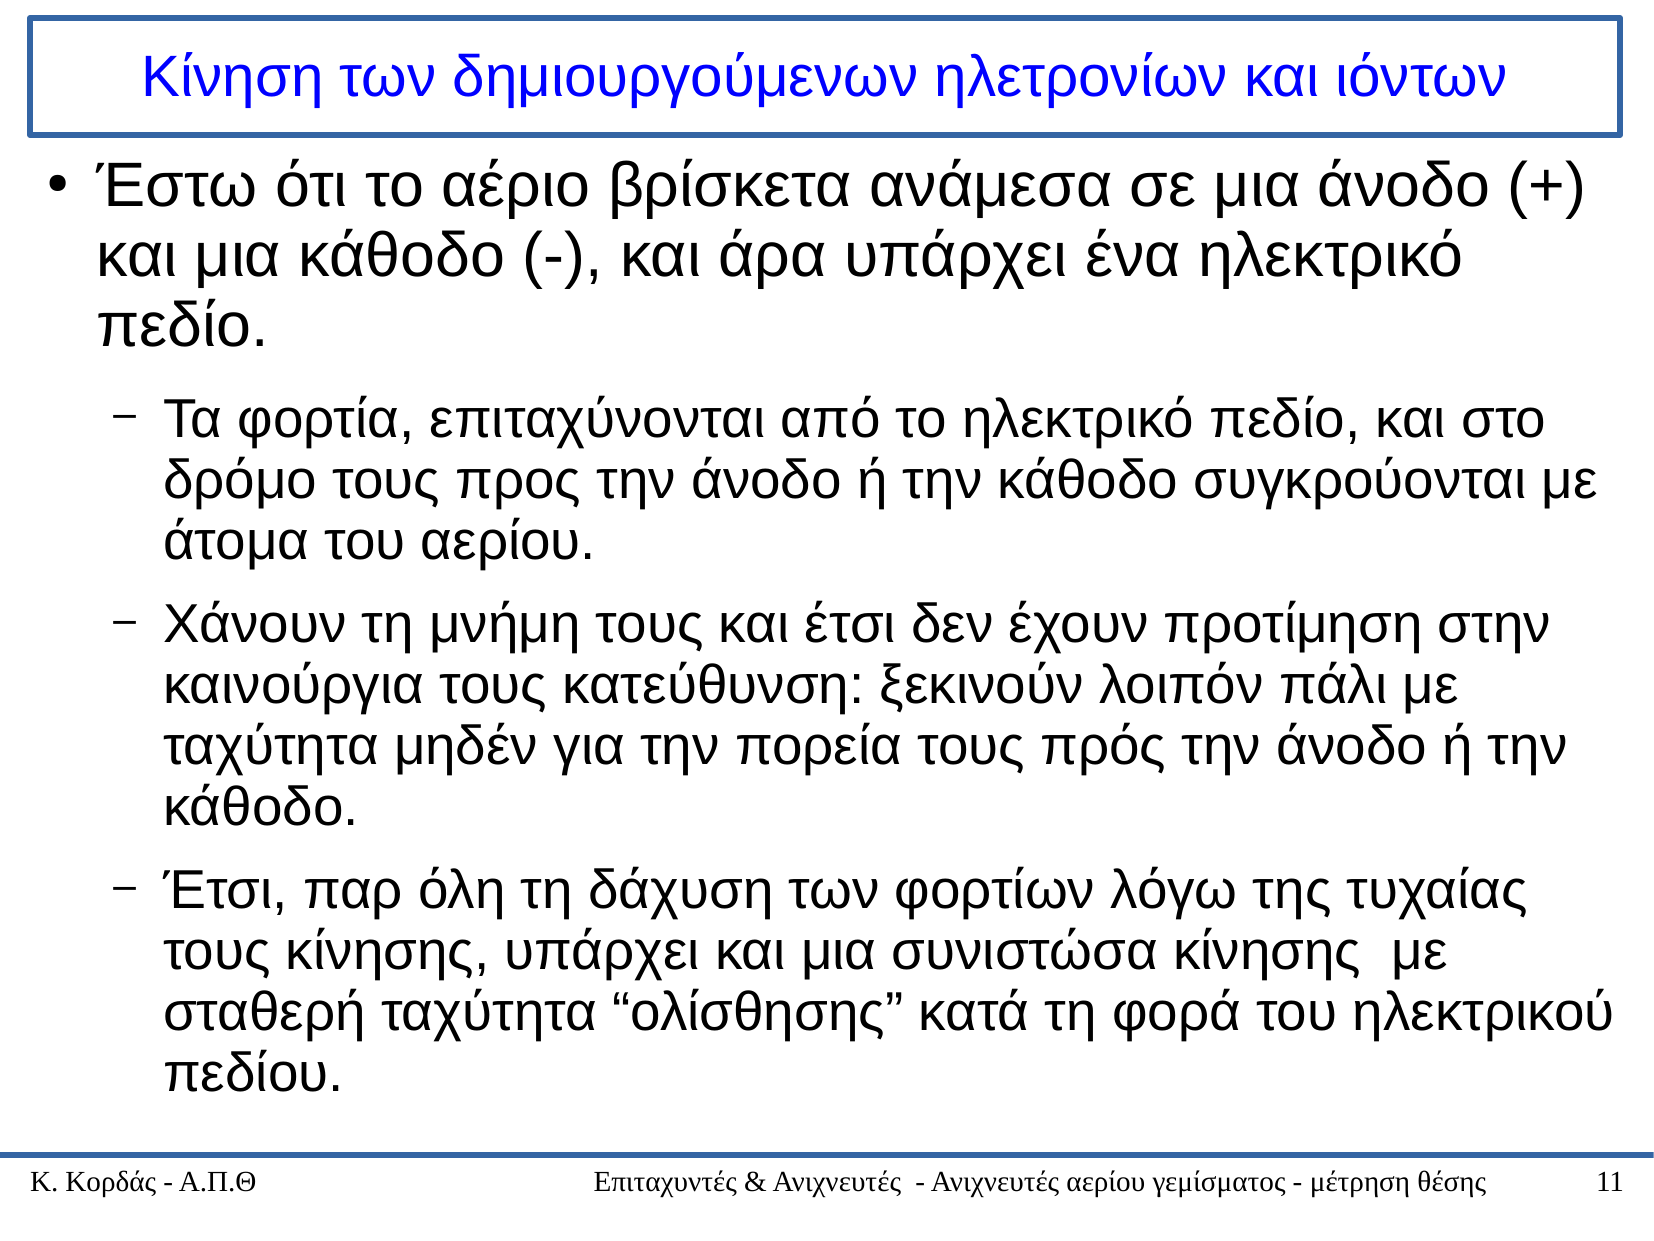

# Κίνηση των δημιουργούμενων ηλετρονίων και ιόντων
Έστω ότι το αέριο βρίσκετα ανάμεσα σε μια άνοδο (+) και μια κάθοδο (-), και άρα υπάρχει ένα ηλεκτρικό πεδίο.
Τα φορτία, επιταχύνονται από το ηλεκτρικό πεδίο, και στο δρόμο τους προς την άνοδο ή την κάθοδο συγκρούονται με άτομα του αερίου.
Χάνουν τη μνήμη τους και έτσι δεν έχουν προτίμηση στην καινούργια τους κατεύθυνση: ξεκινούν λοιπόν πάλι με ταχύτητα μηδέν για την πορεία τους πρός την άνοδο ή την κάθοδο.
Έτσι, παρ όλη τη δάχυση των φορτίων λόγω της τυχαίας τους κίνησης, υπάρχει και μια συνιστώσα κίνησης με σταθερή ταχύτητα “ολίσθησης” κατά τη φορά του ηλεκτρικού πεδίου.
Κ. Κορδάς - Α.Π.Θ
Επιταχυντές & Ανιχνευτές - Ανιχνευτές αερίου γεμίσματος - μέτρηση θέσης
11